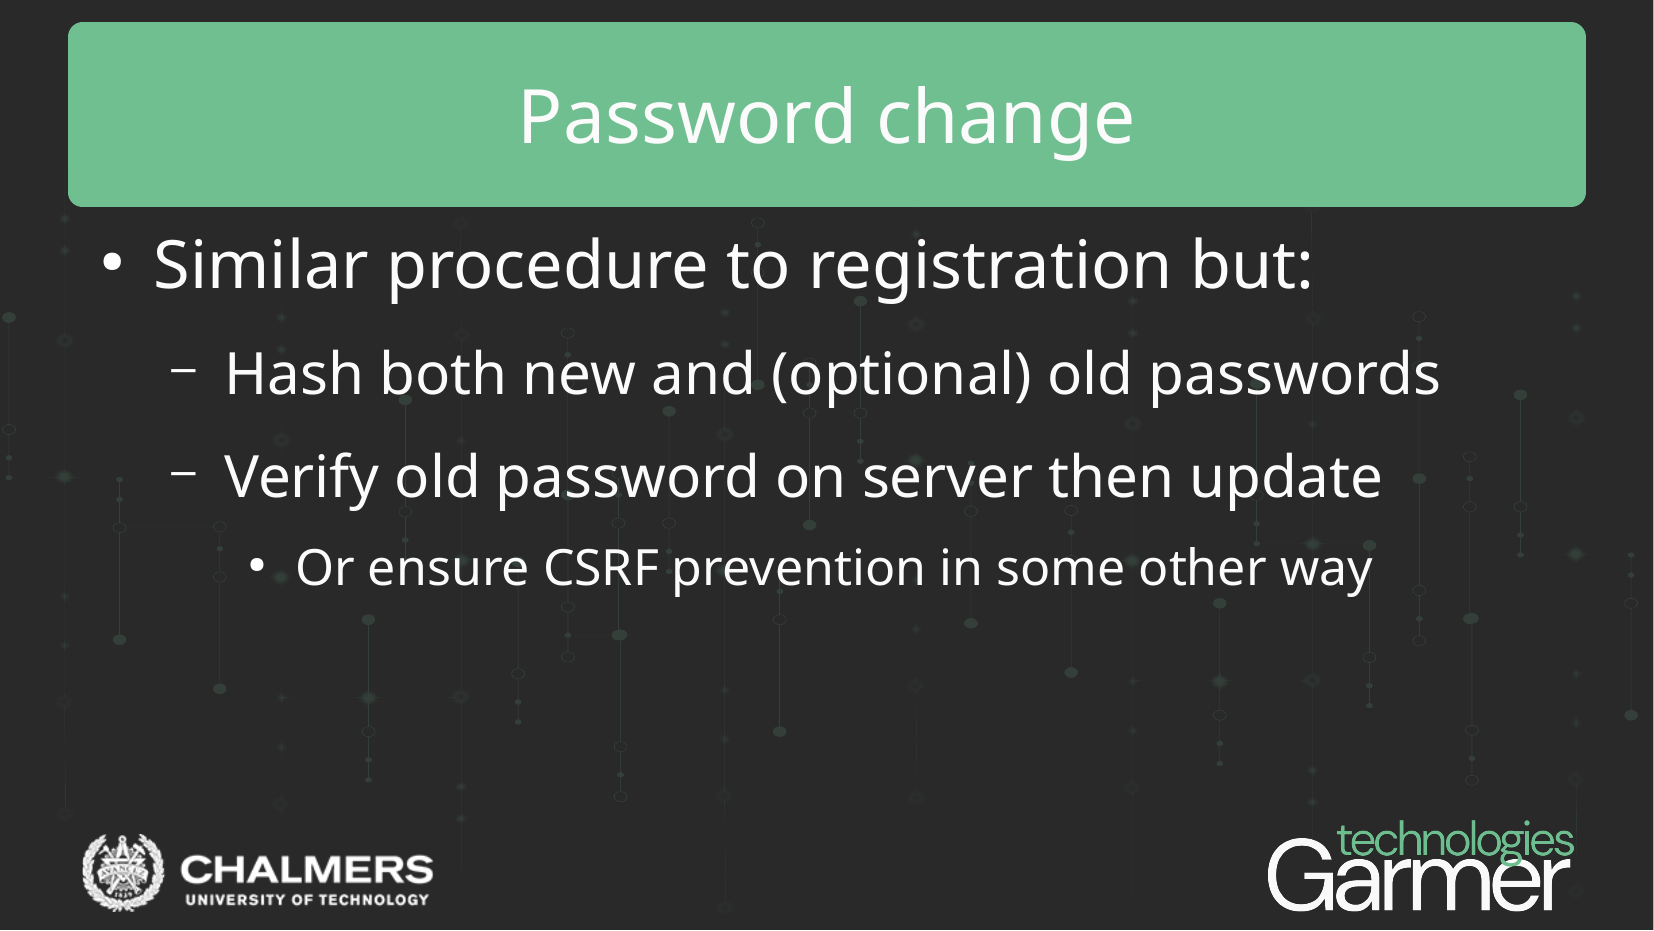

# Password change
Similar procedure to registration but:
Hash both new and (optional) old passwords
Verify old password on server then update
Or ensure CSRF prevention in some other way